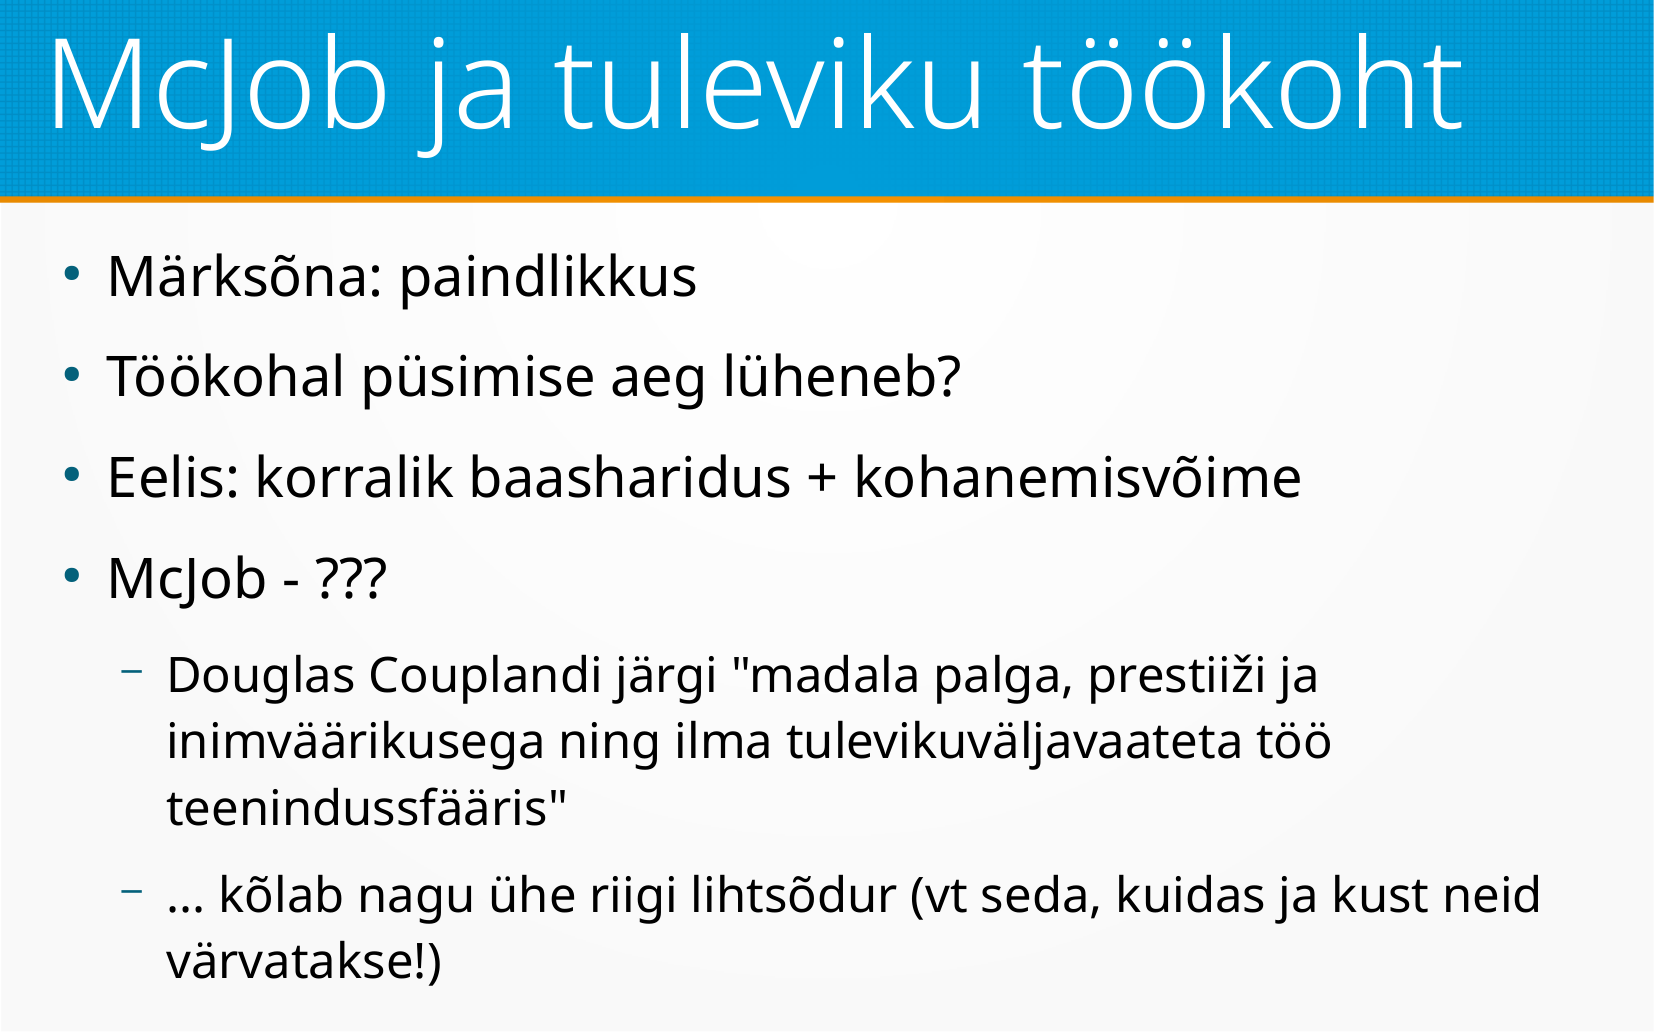

# McJob ja tuleviku töökoht
Märksõna: paindlikkus
Töökohal püsimise aeg lüheneb?
Eelis: korralik baasharidus + kohanemisvõime
McJob - ???
Douglas Couplandi järgi "madala palga, prestiiži ja inimväärikusega ning ilma tulevikuväljavaateta töö teenindussfääris"
... kõlab nagu ühe riigi lihtsõdur (vt seda, kuidas ja kust neid värvatakse!)